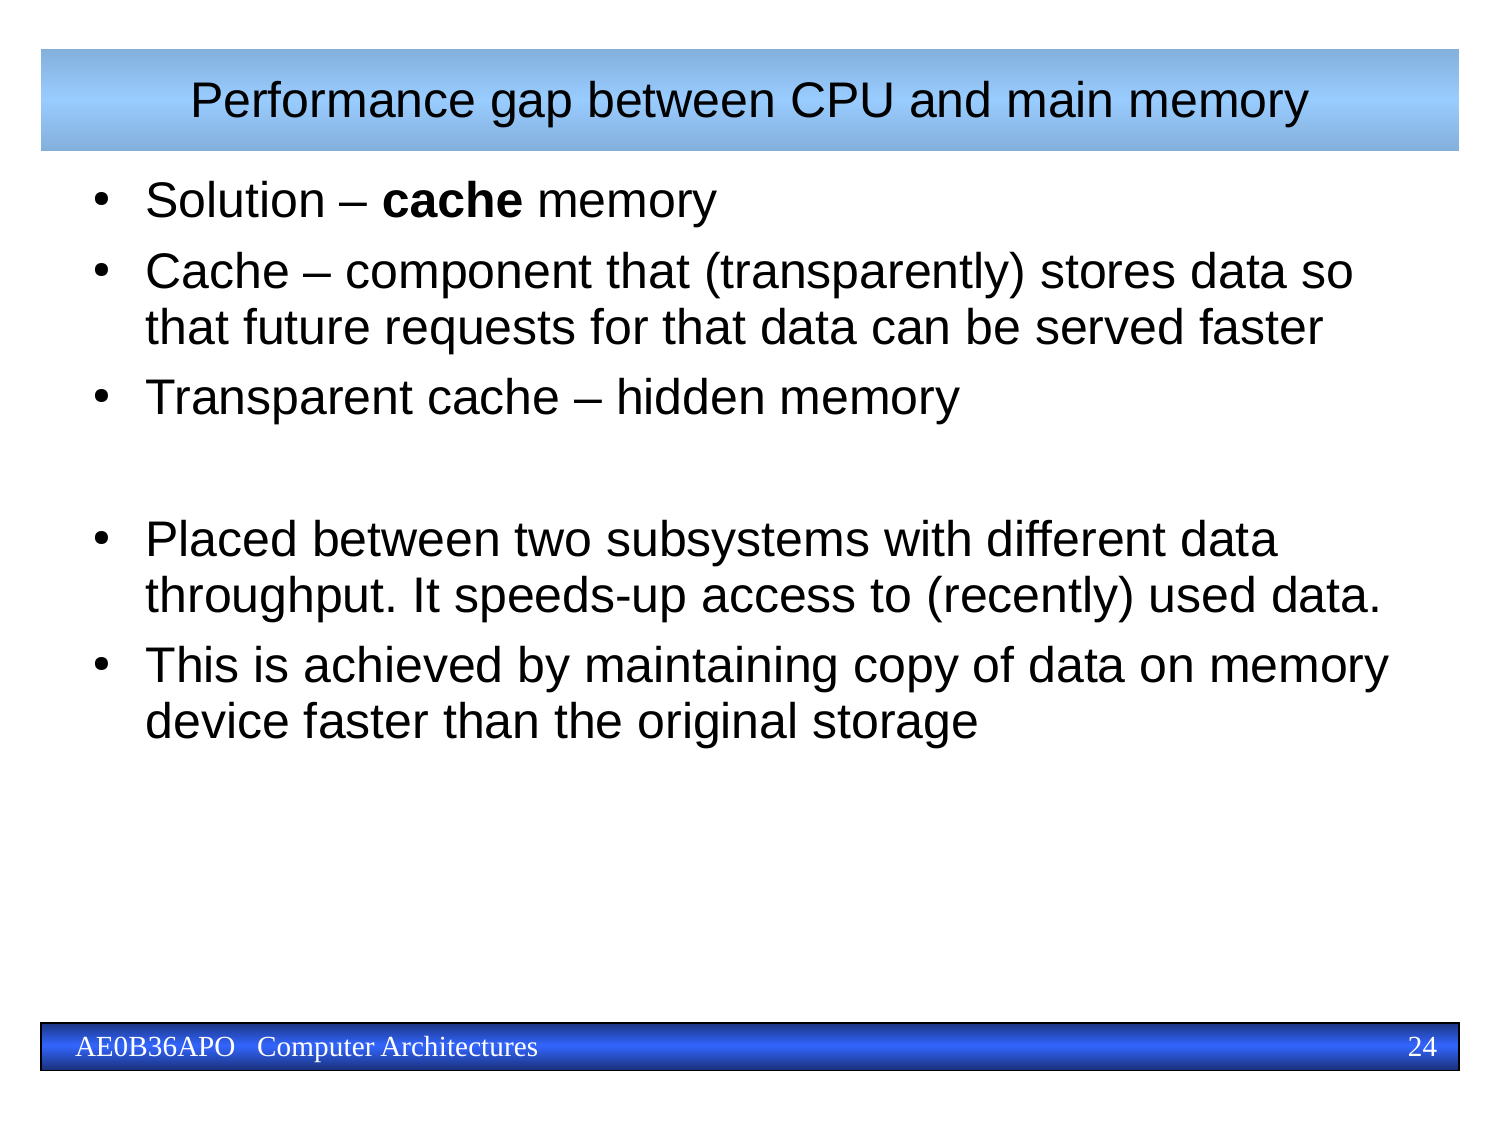

# Performance gap between CPU and main memory
Solution – cache memory
Cache – component that (transparently) stores data so that future requests for that data can be served faster
Transparent cache – hidden memory
Placed between two subsystems with different data throughput. It speeds-up access to (recently) used data.
This is achieved by maintaining copy of data on memory device faster than the original storage
AE0B36APO Computer Architectures
24